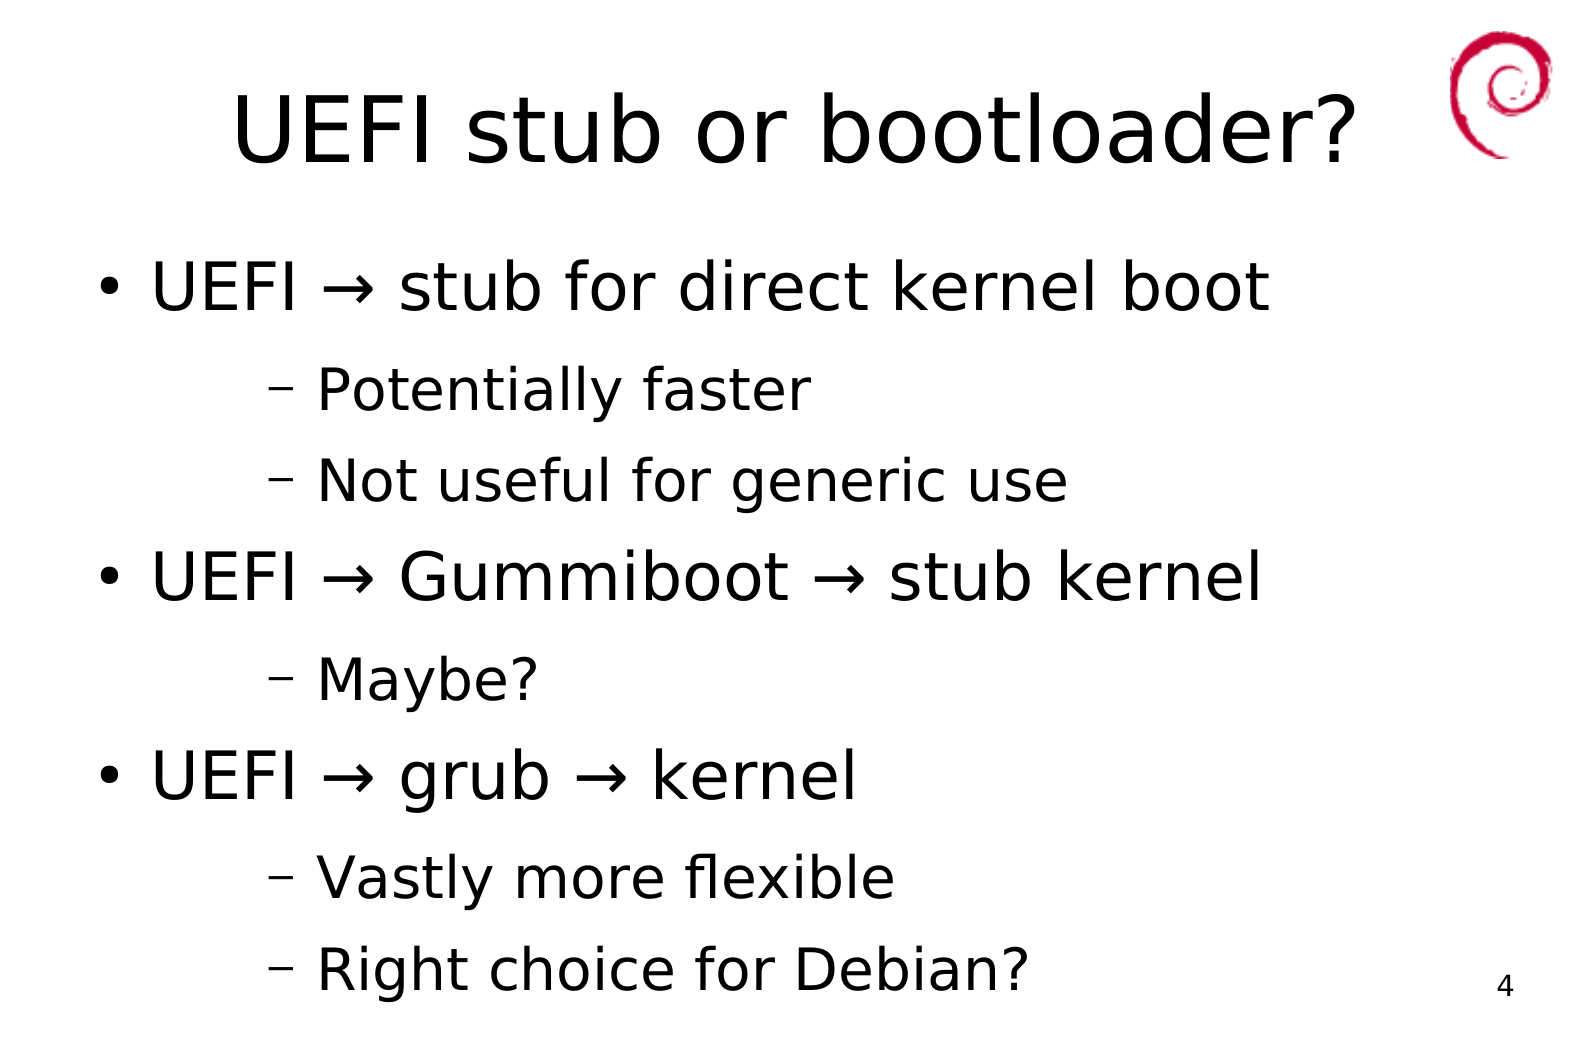

# UEFI stub or bootloader?
UEFI → stub for direct kernel boot
Potentially faster
Not useful for generic use
UEFI → Gummiboot → stub kernel
Maybe?
UEFI → grub → kernel
Vastly more flexible
Right choice for Debian?
4